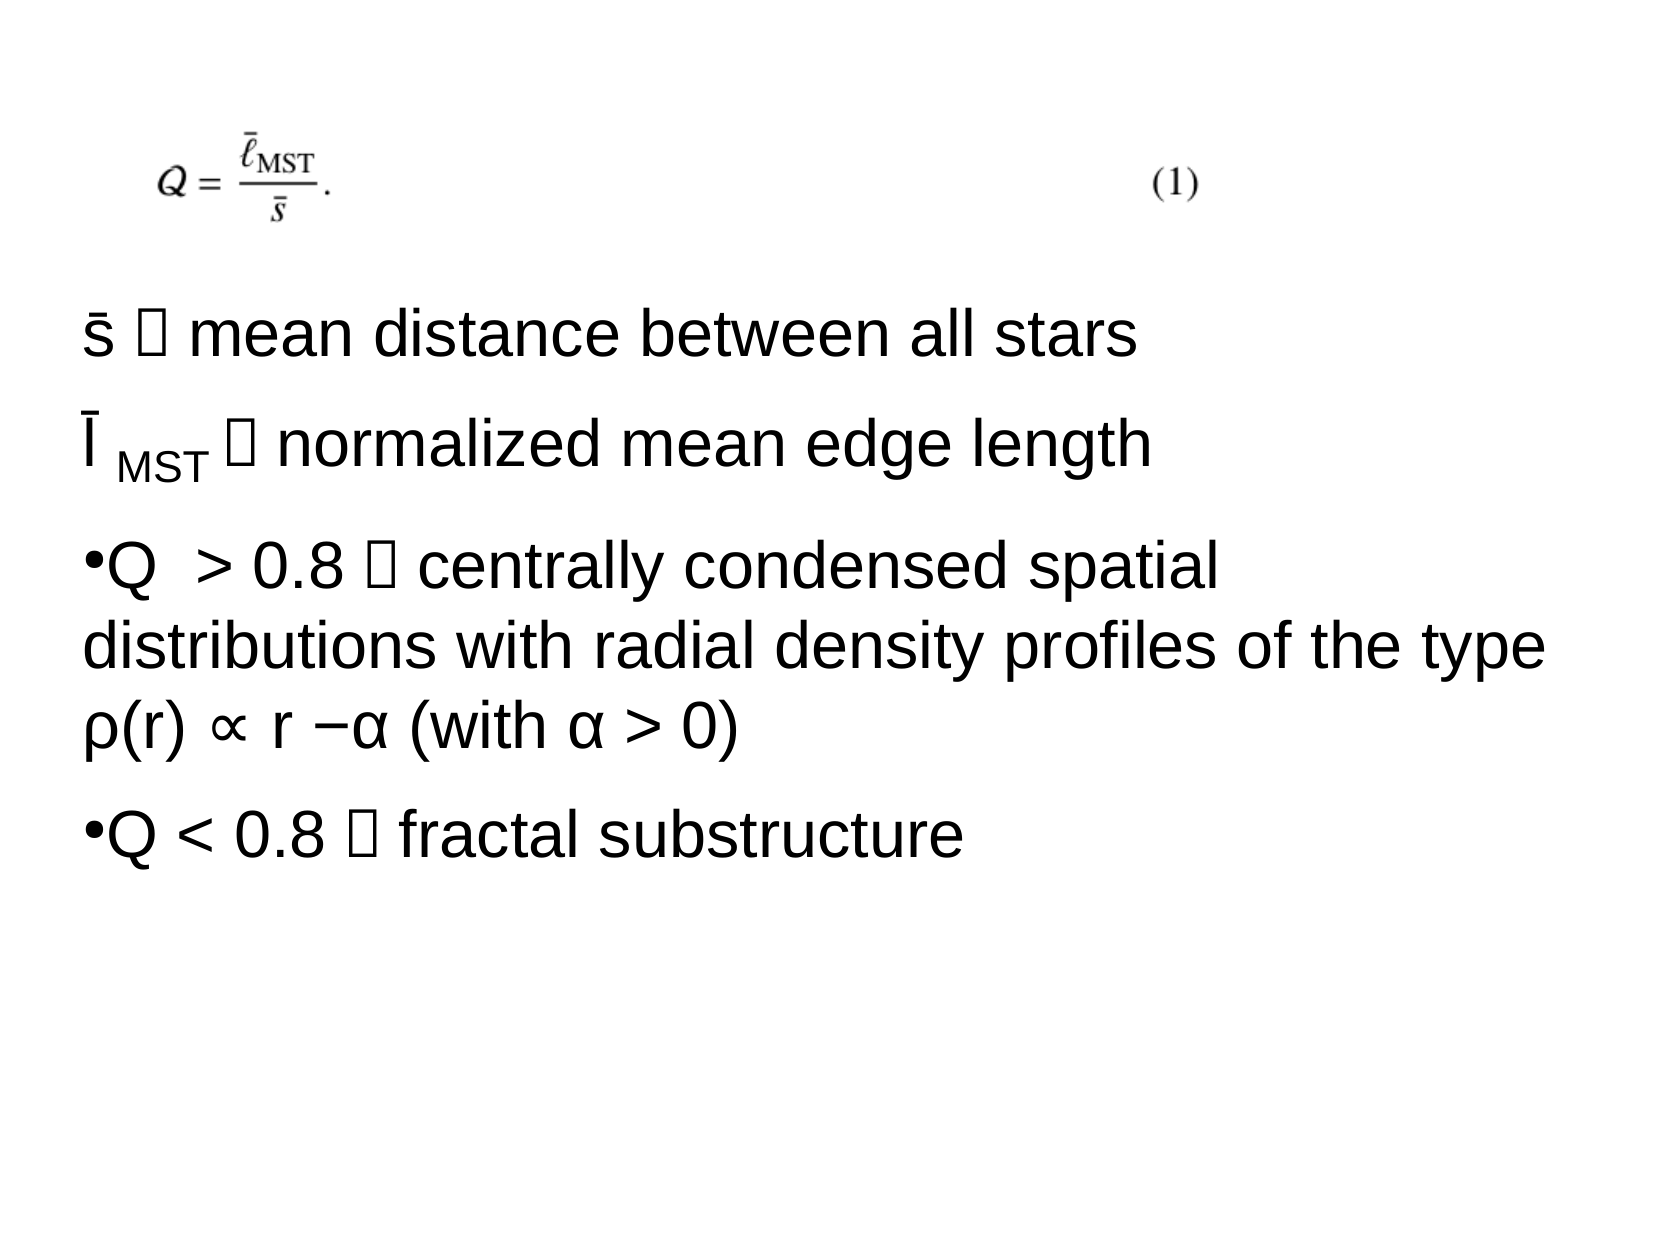

#
s̄：mean distance between all stars
l̄ MST：normalized mean edge length
Q > 0.8：centrally condensed spatial distributions with radial density profiles of the type ρ(r) ∝ r −α (with α > 0)
Q < 0.8：fractal substructure